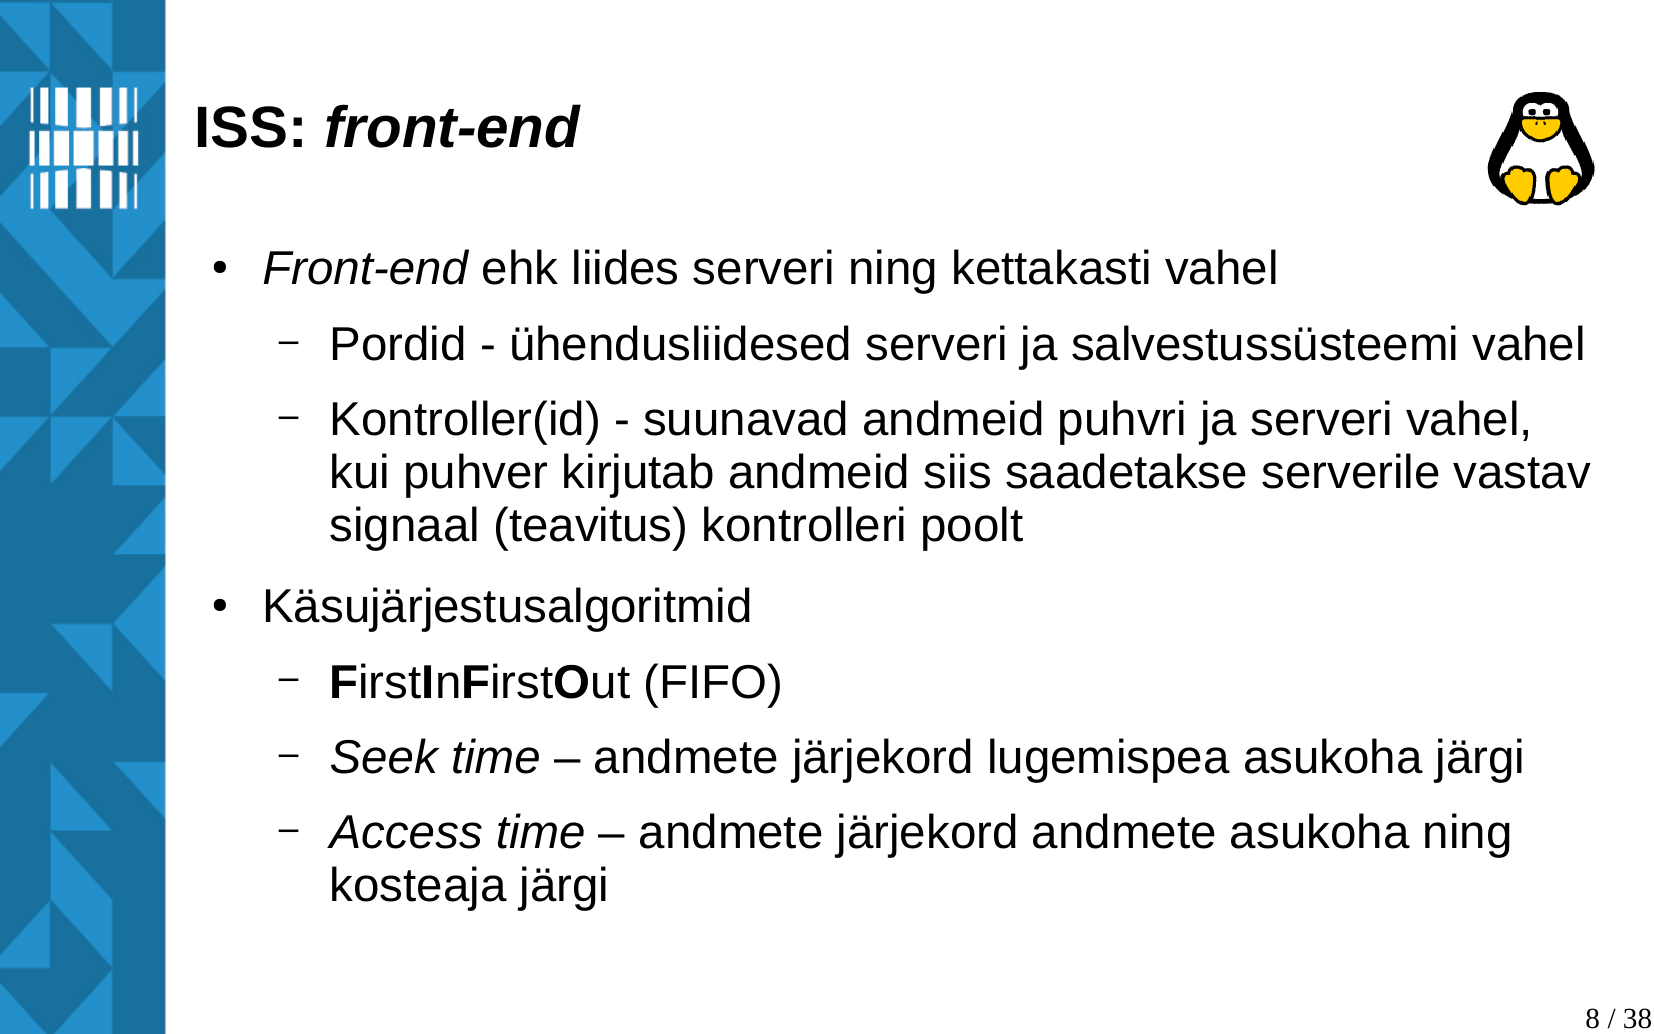

# ISS: front-end
Front-end ehk liides serveri ning kettakasti vahel
Pordid - ühendusliidesed serveri ja salvestussüsteemi vahel
Kontroller(id) - suunavad andmeid puhvri ja serveri vahel, kui puhver kirjutab andmeid siis saadetakse serverile vastav signaal (teavitus) kontrolleri poolt
Käsujärjestusalgoritmid
FirstInFirstOut (FIFO)
Seek time – andmete järjekord lugemispea asukoha järgi
Access time – andmete järjekord andmete asukoha ning kosteaja järgi